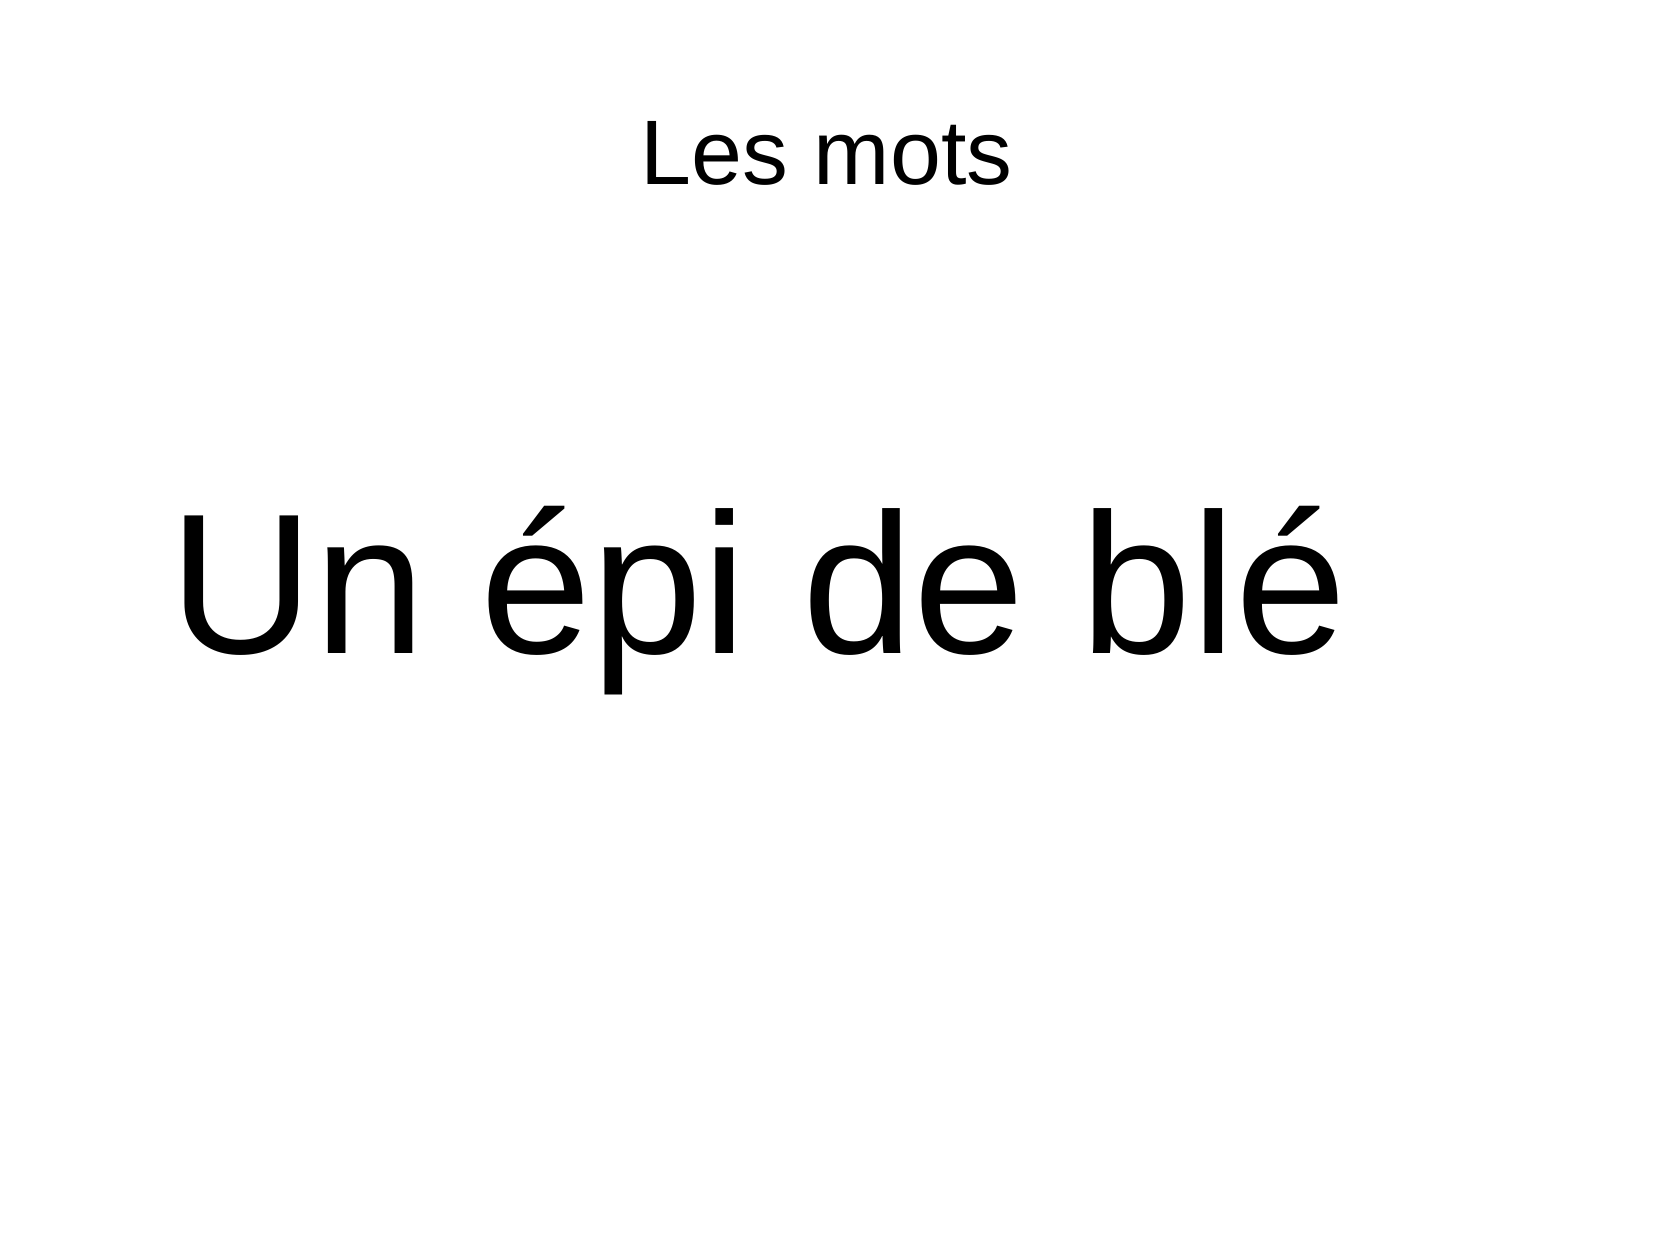

# Les mots
Un épi de blé